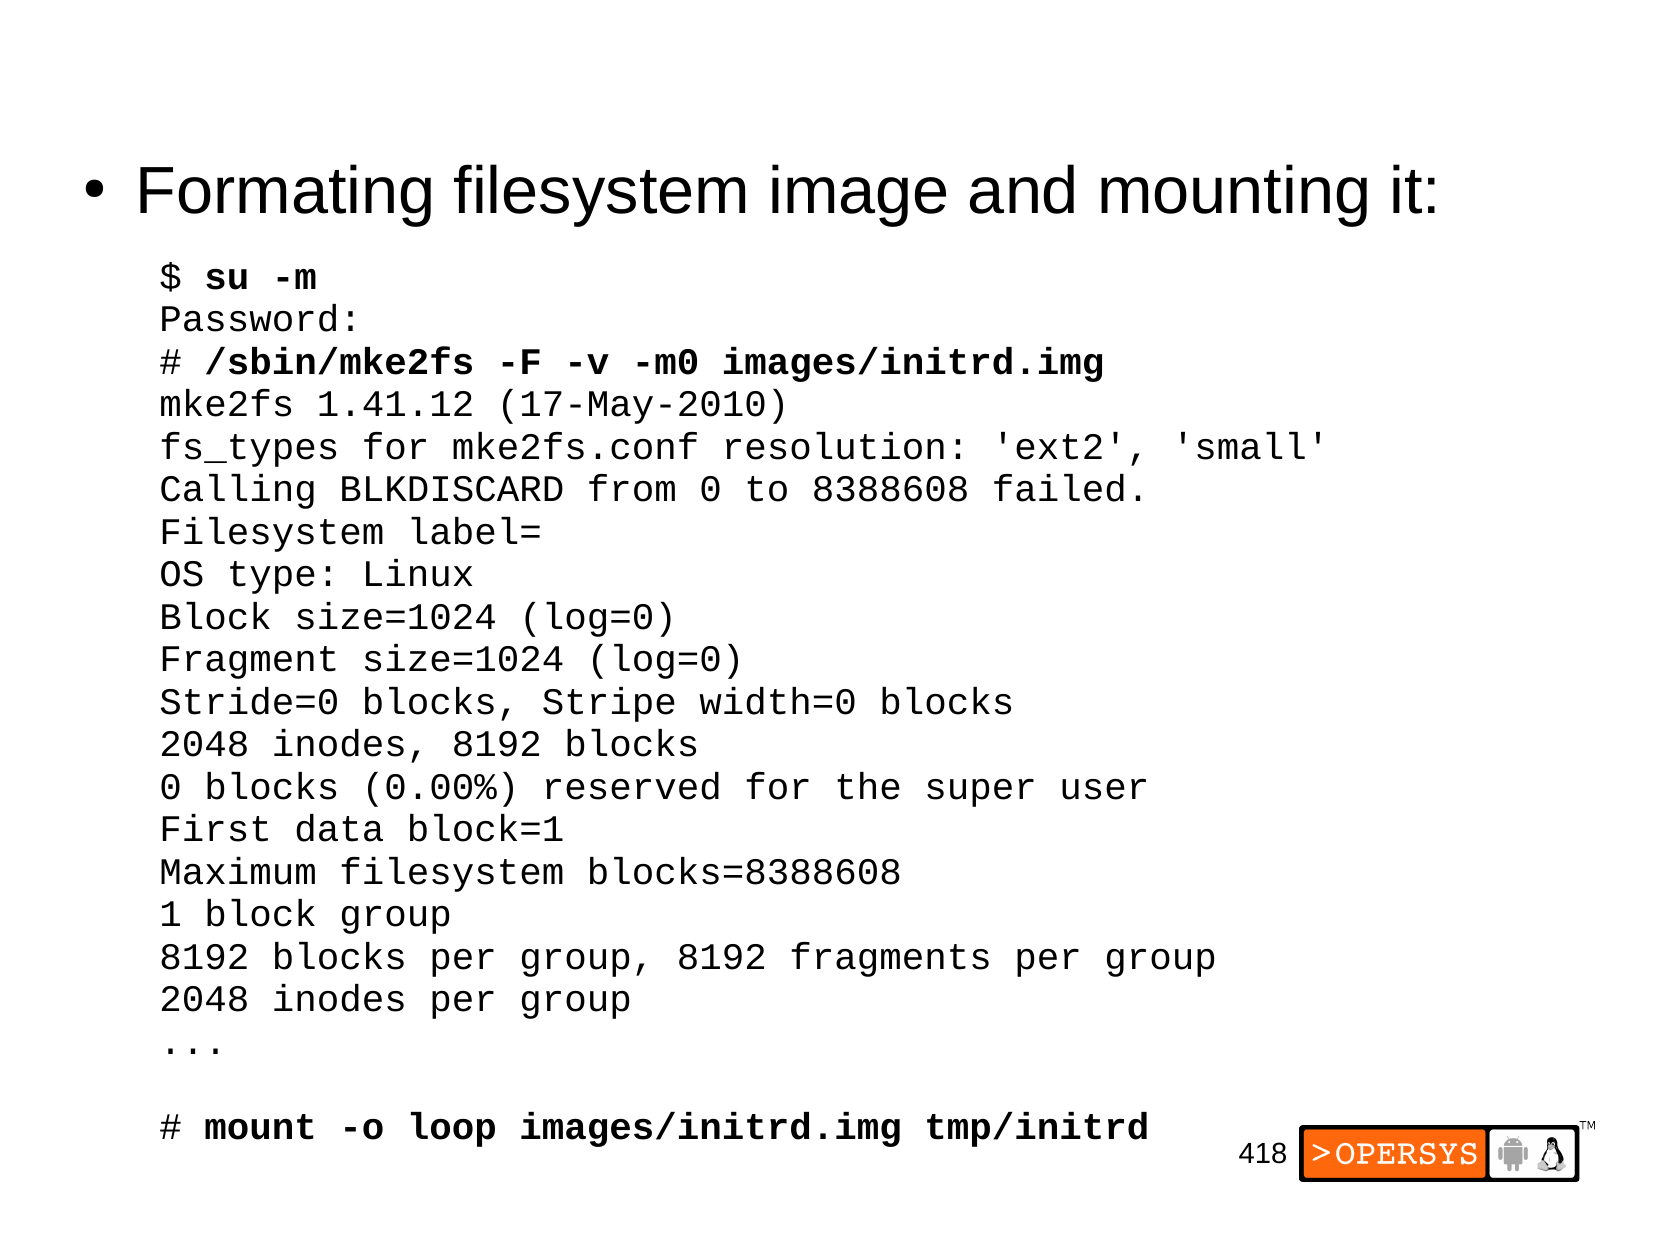

# Formating filesystem image and mounting it:
$ su -m
Password:
# /sbin/mke2fs -F -v -m0 images/initrd.img
mke2fs 1.41.12 (17-May-2010)
fs_types for mke2fs.conf resolution: 'ext2', 'small'
Calling BLKDISCARD from 0 to 8388608 failed.
Filesystem label=
OS type: Linux
Block size=1024 (log=0)
Fragment size=1024 (log=0)
Stride=0 blocks, Stripe width=0 blocks
2048 inodes, 8192 blocks
0 blocks (0.00%) reserved for the super user
First data block=1
Maximum filesystem blocks=8388608
1 block group
8192 blocks per group, 8192 fragments per group
2048 inodes per group
...
# mount -o loop images/initrd.img tmp/initrd